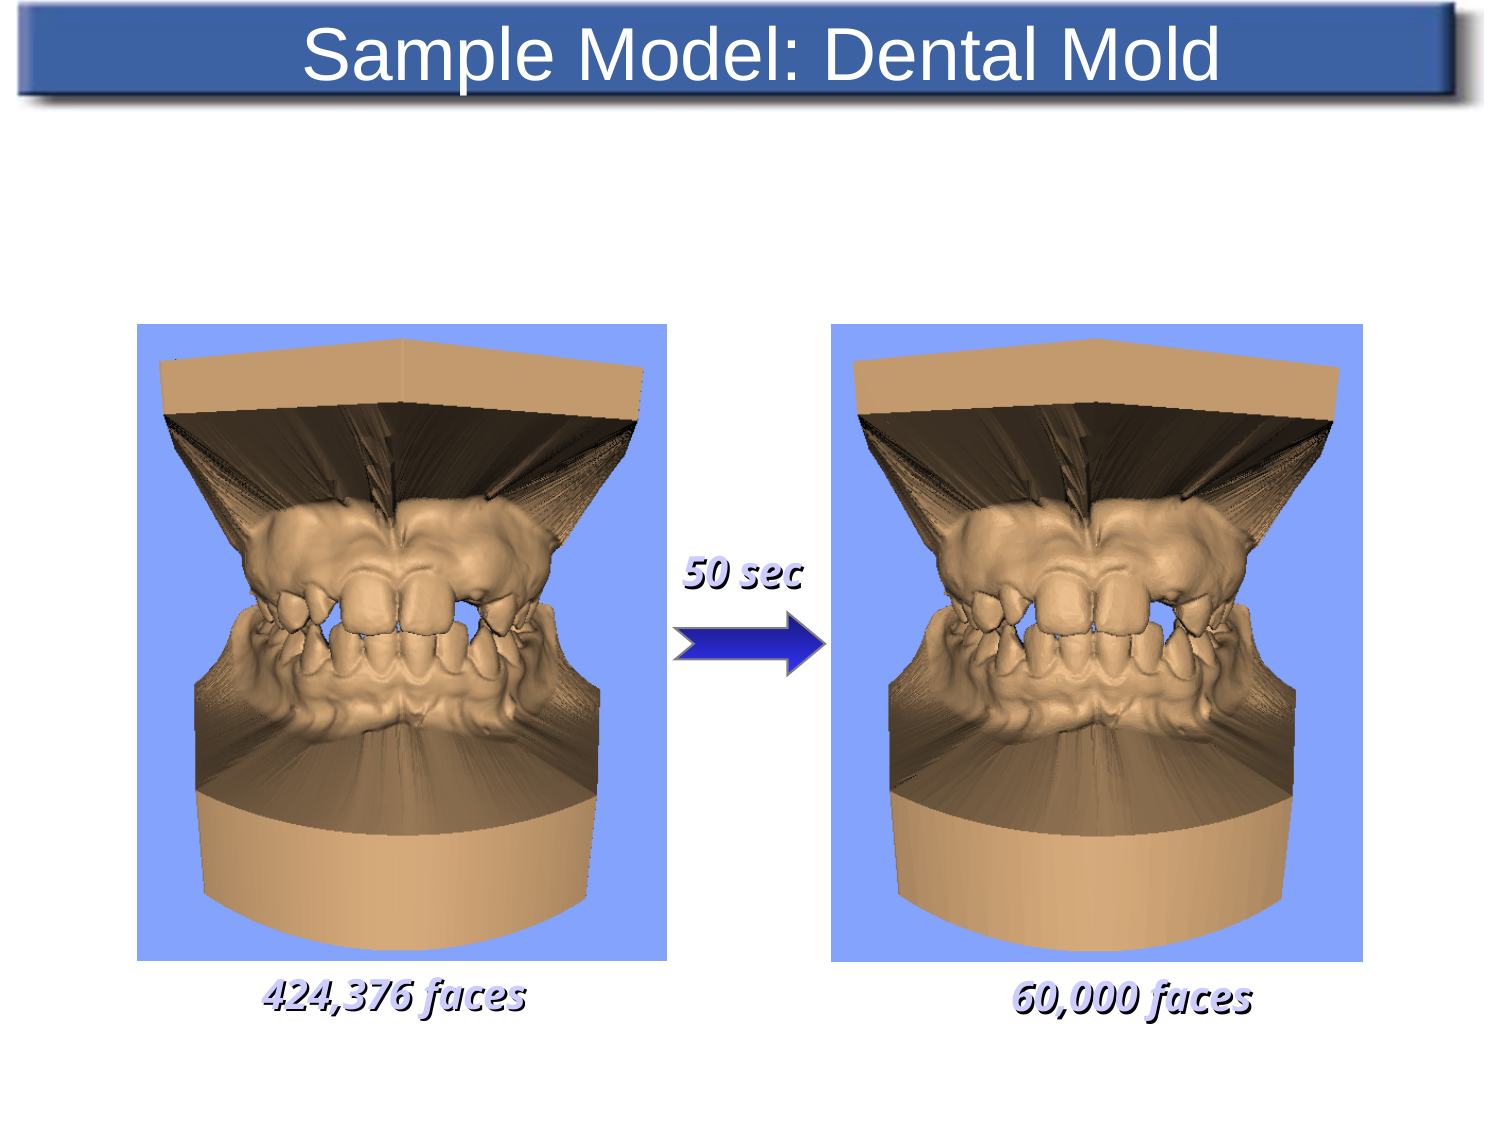

# Sample Model: Dental Mold
50 sec
424,376 faces
60,000 faces